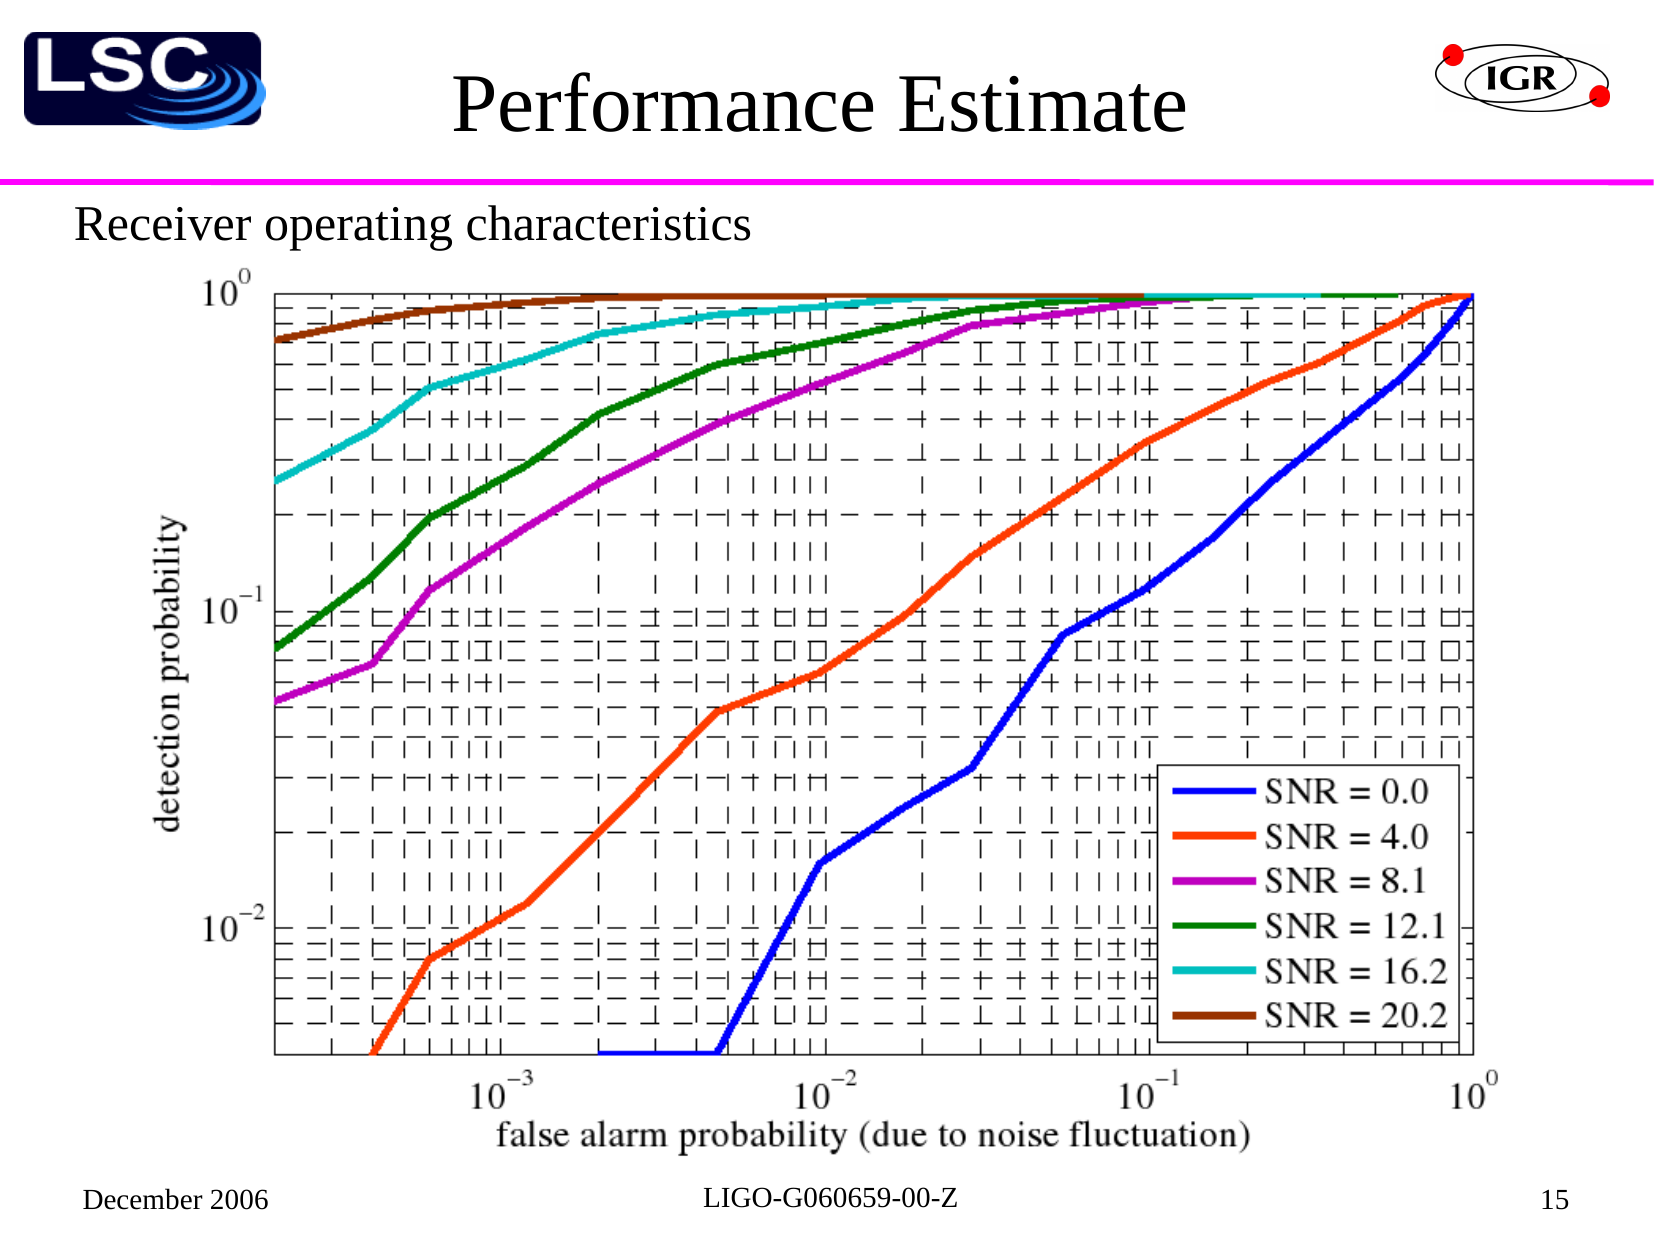

# Performance Estimate
Receiver operating characteristics
December 2006
15
LIGO-G060659-00-Z